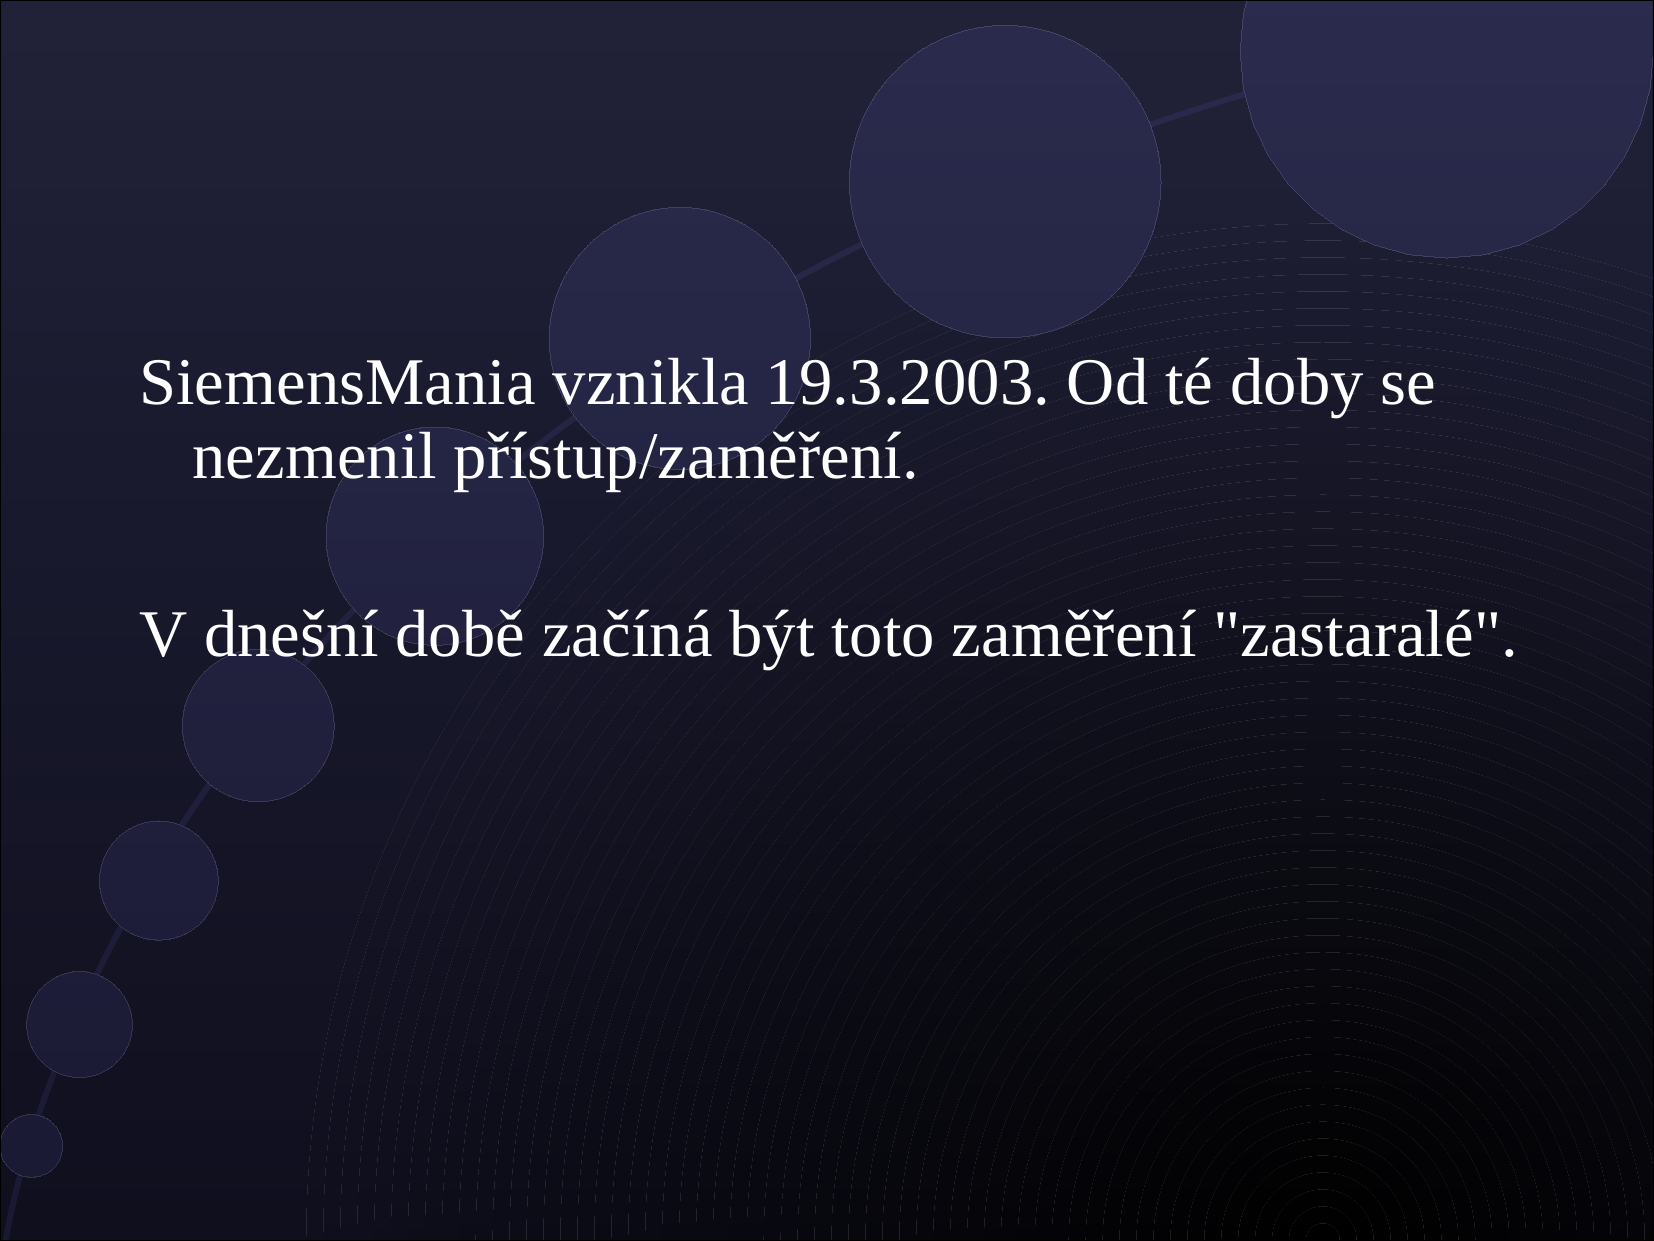

# SiemensMania vznikla 19.3.2003. Od té doby se nezmenil přístup/zaměření.
V dnešní době začíná být toto zaměření "zastaralé".